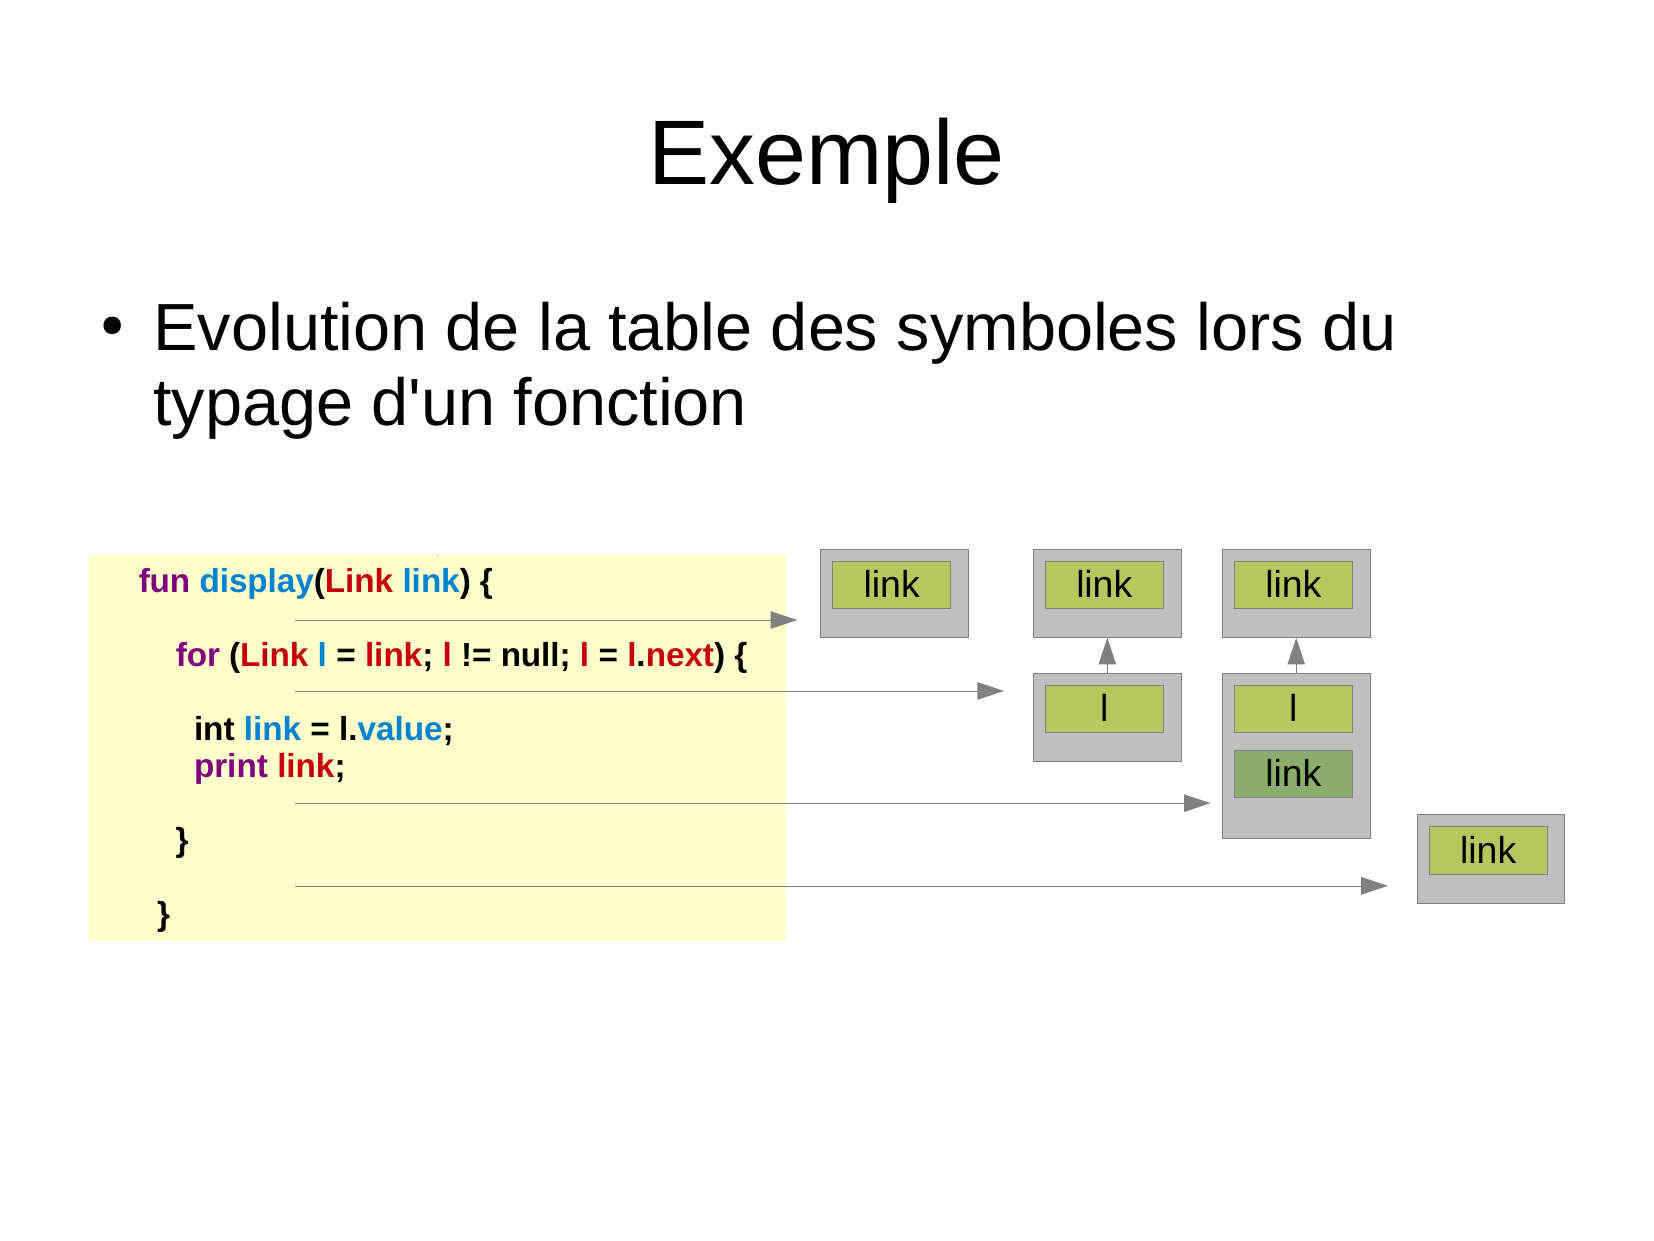

# Exemple
Evolution de la table des symboles lors du typage d'un fonction
fun display(Link link) {
 for (Link l = link; l != null; l = l.next) {
 int link = l.value;
 print link;
 }
 }
link
link
link
l
l
link
link